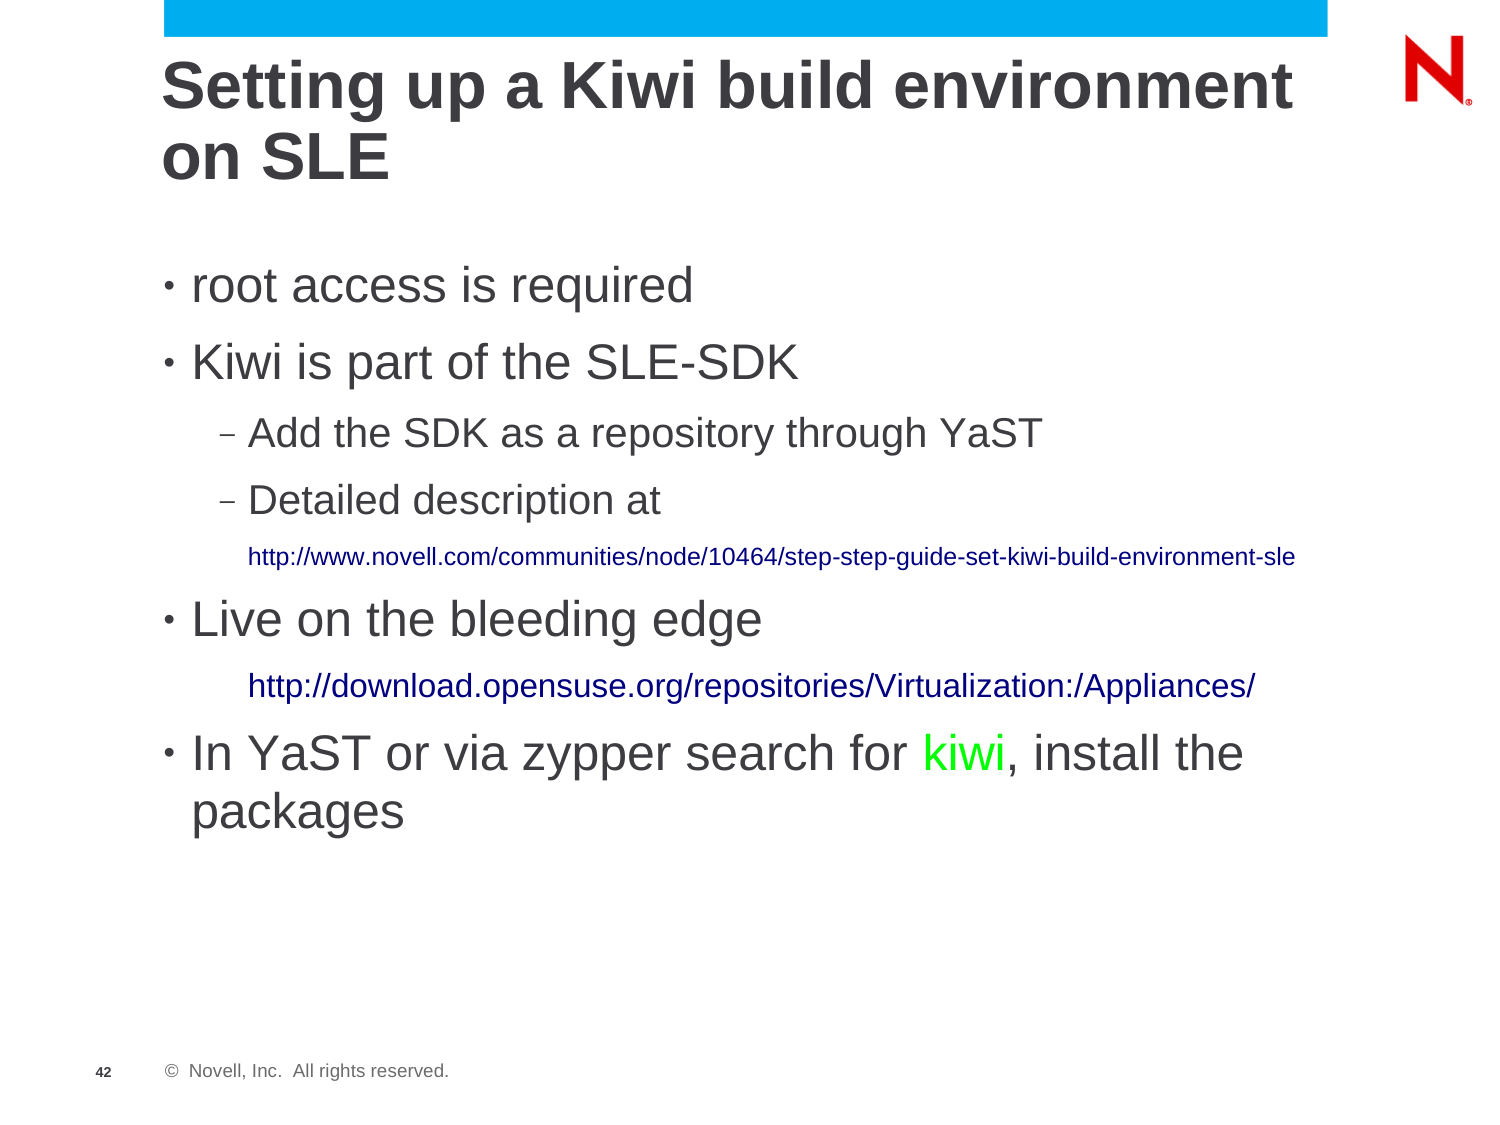

# Setting up a Kiwi build environment on SLE
root access is required
Kiwi is part of the SLE-SDK
Add the SDK as a repository through YaST
Detailed description at
http://www.novell.com/communities/node/10464/step-step-guide-set-kiwi-build-environment-sle
Live on the bleeding edge
http://download.opensuse.org/repositories/Virtualization:/Appliances/
In YaST or via zypper search for kiwi, install the packages